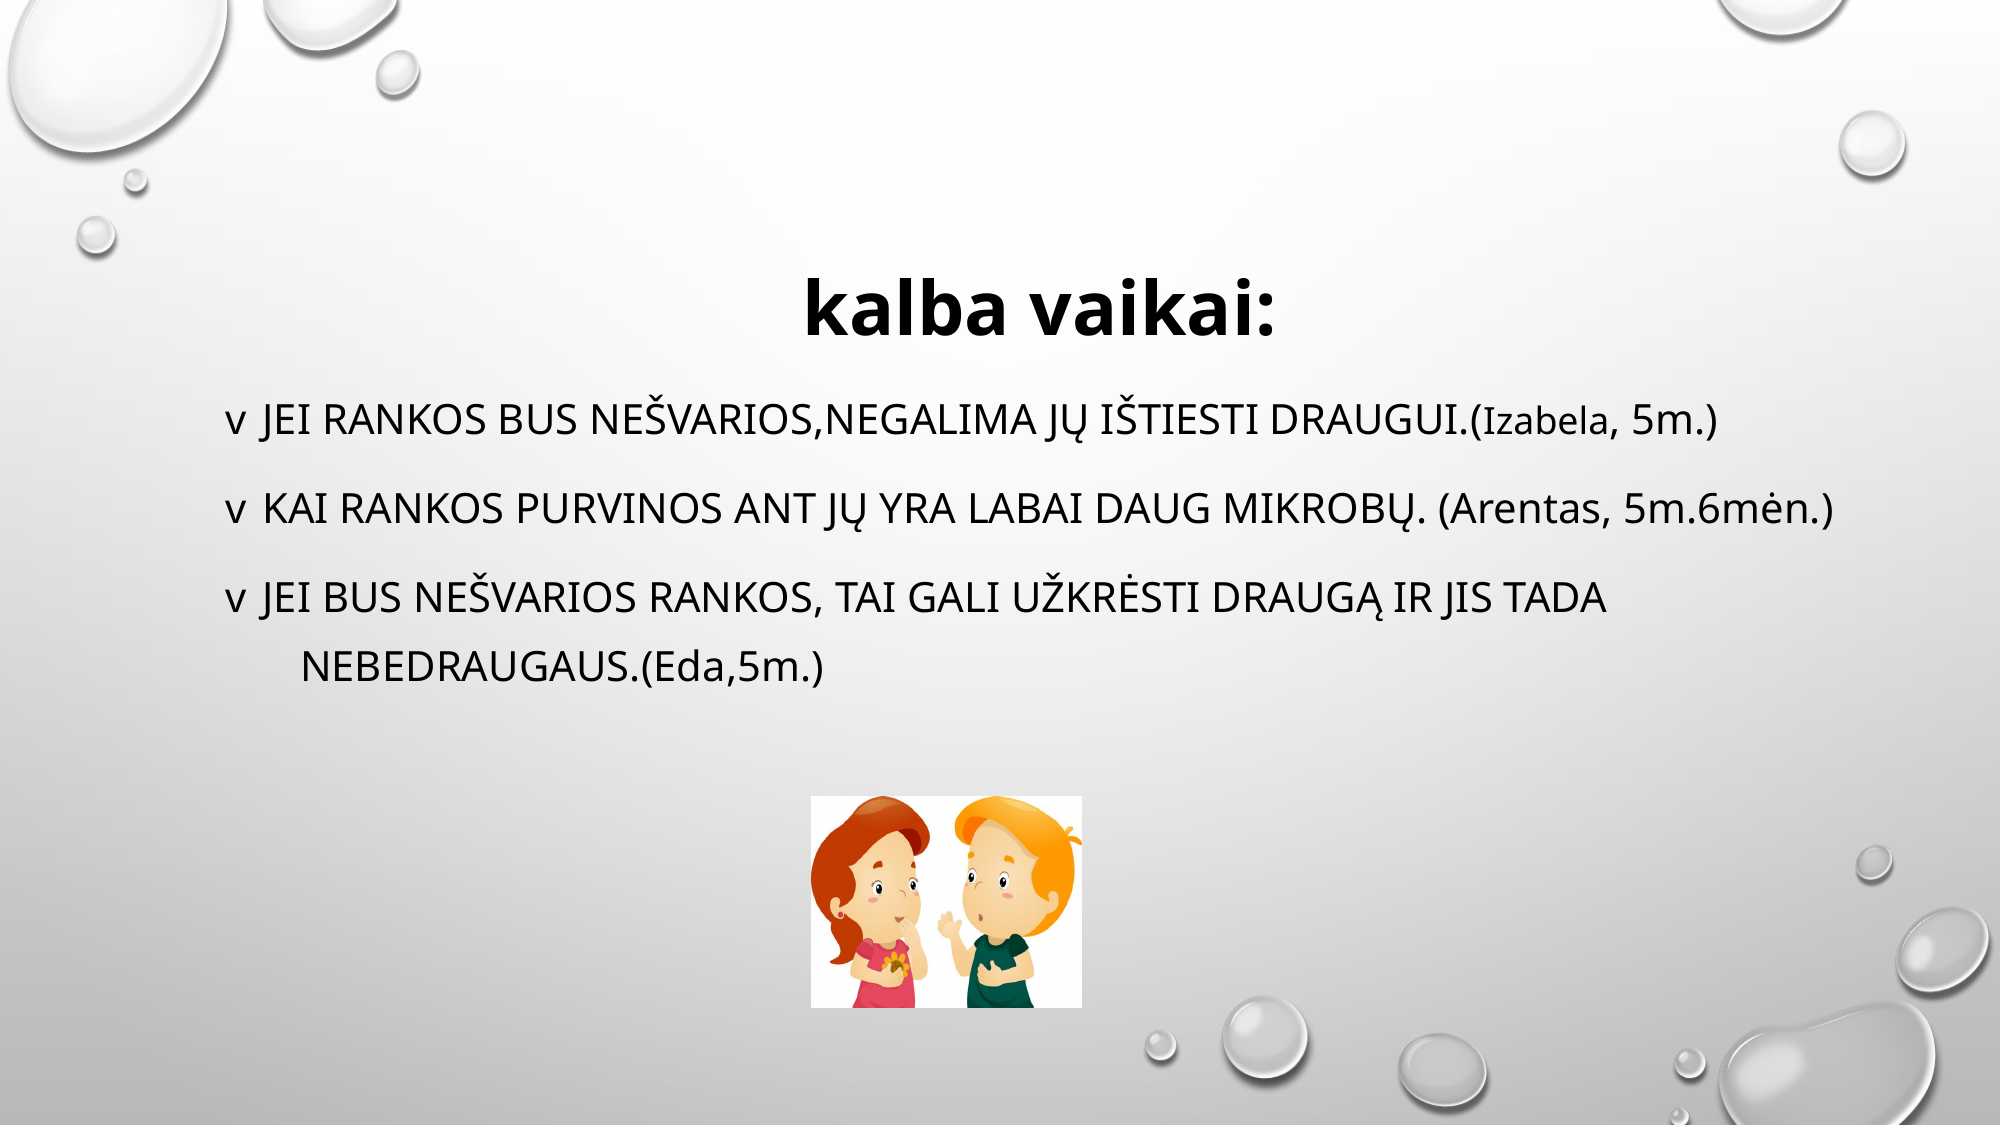

kalba vaikai:
JEI RANKOS BUS NEŠVARIOS,NEGALIMA JŲ IŠTIESTI DRAUGUI.(Izabela, 5m.)
KAI RANKOS PURVINOS ANT JŲ YRA LABAI DAUG MIKROBŲ. (Arentas, 5m.6mėn.)
JEI BUS NEŠVARIOS RANKOS, TAI GALI UŽKRĖSTI DRAUGĄ IR JIS TADA NEBEDRAUGAUS.(Eda,5m.)
#